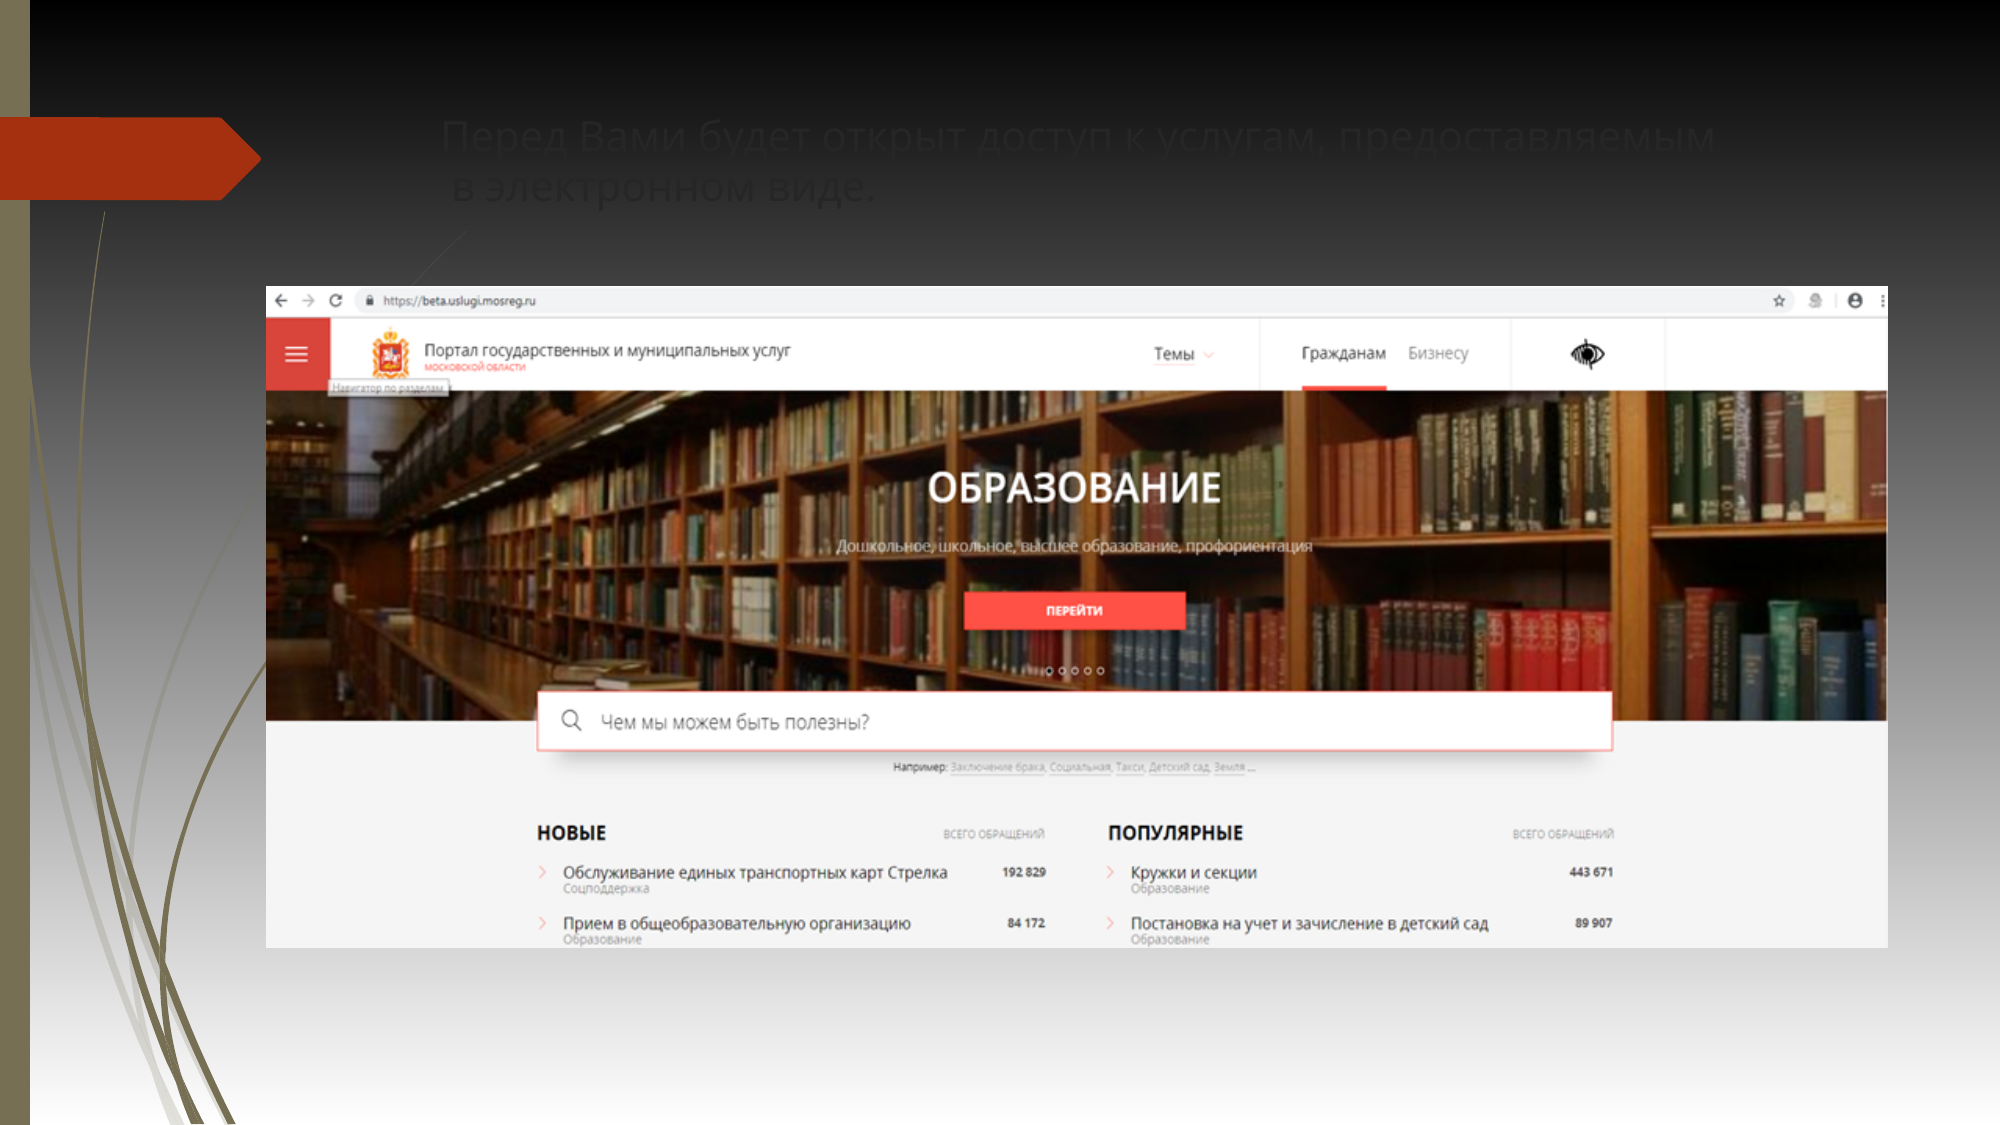

# Перед Вами будет открыт доступ к услугам, предоставляемым в электронном виде.